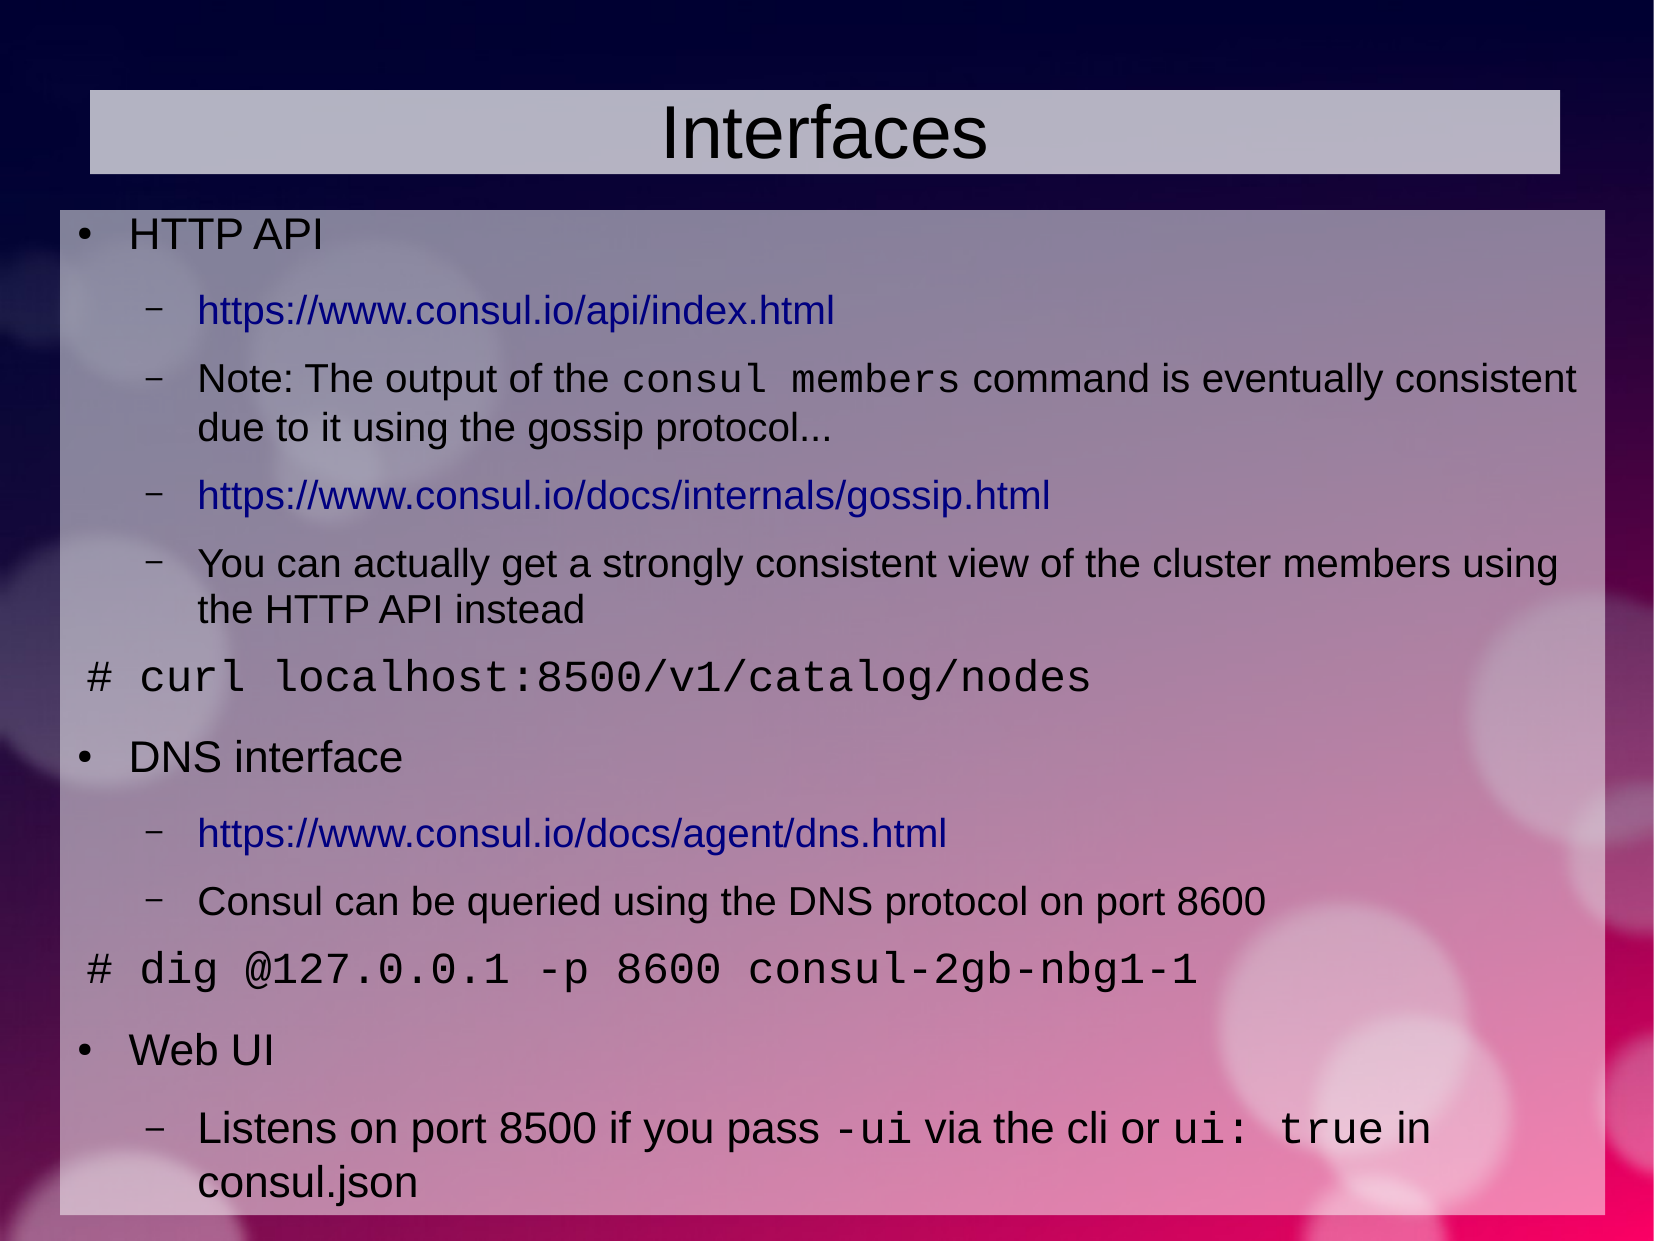

Interfaces
# HTTP API
https://www.consul.io/api/index.html
Note: The output of the consul members command is eventually consistent due to it using the gossip protocol...
https://www.consul.io/docs/internals/gossip.html
You can actually get a strongly consistent view of the cluster members using the HTTP API instead
 # curl localhost:8500/v1/catalog/nodes
DNS interface
https://www.consul.io/docs/agent/dns.html
Consul can be queried using the DNS protocol on port 8600
 # dig @127.0.0.1 -p 8600 consul-2gb-nbg1-1
Web UI
Listens on port 8500 if you pass -ui via the cli or ui: true in consul.json